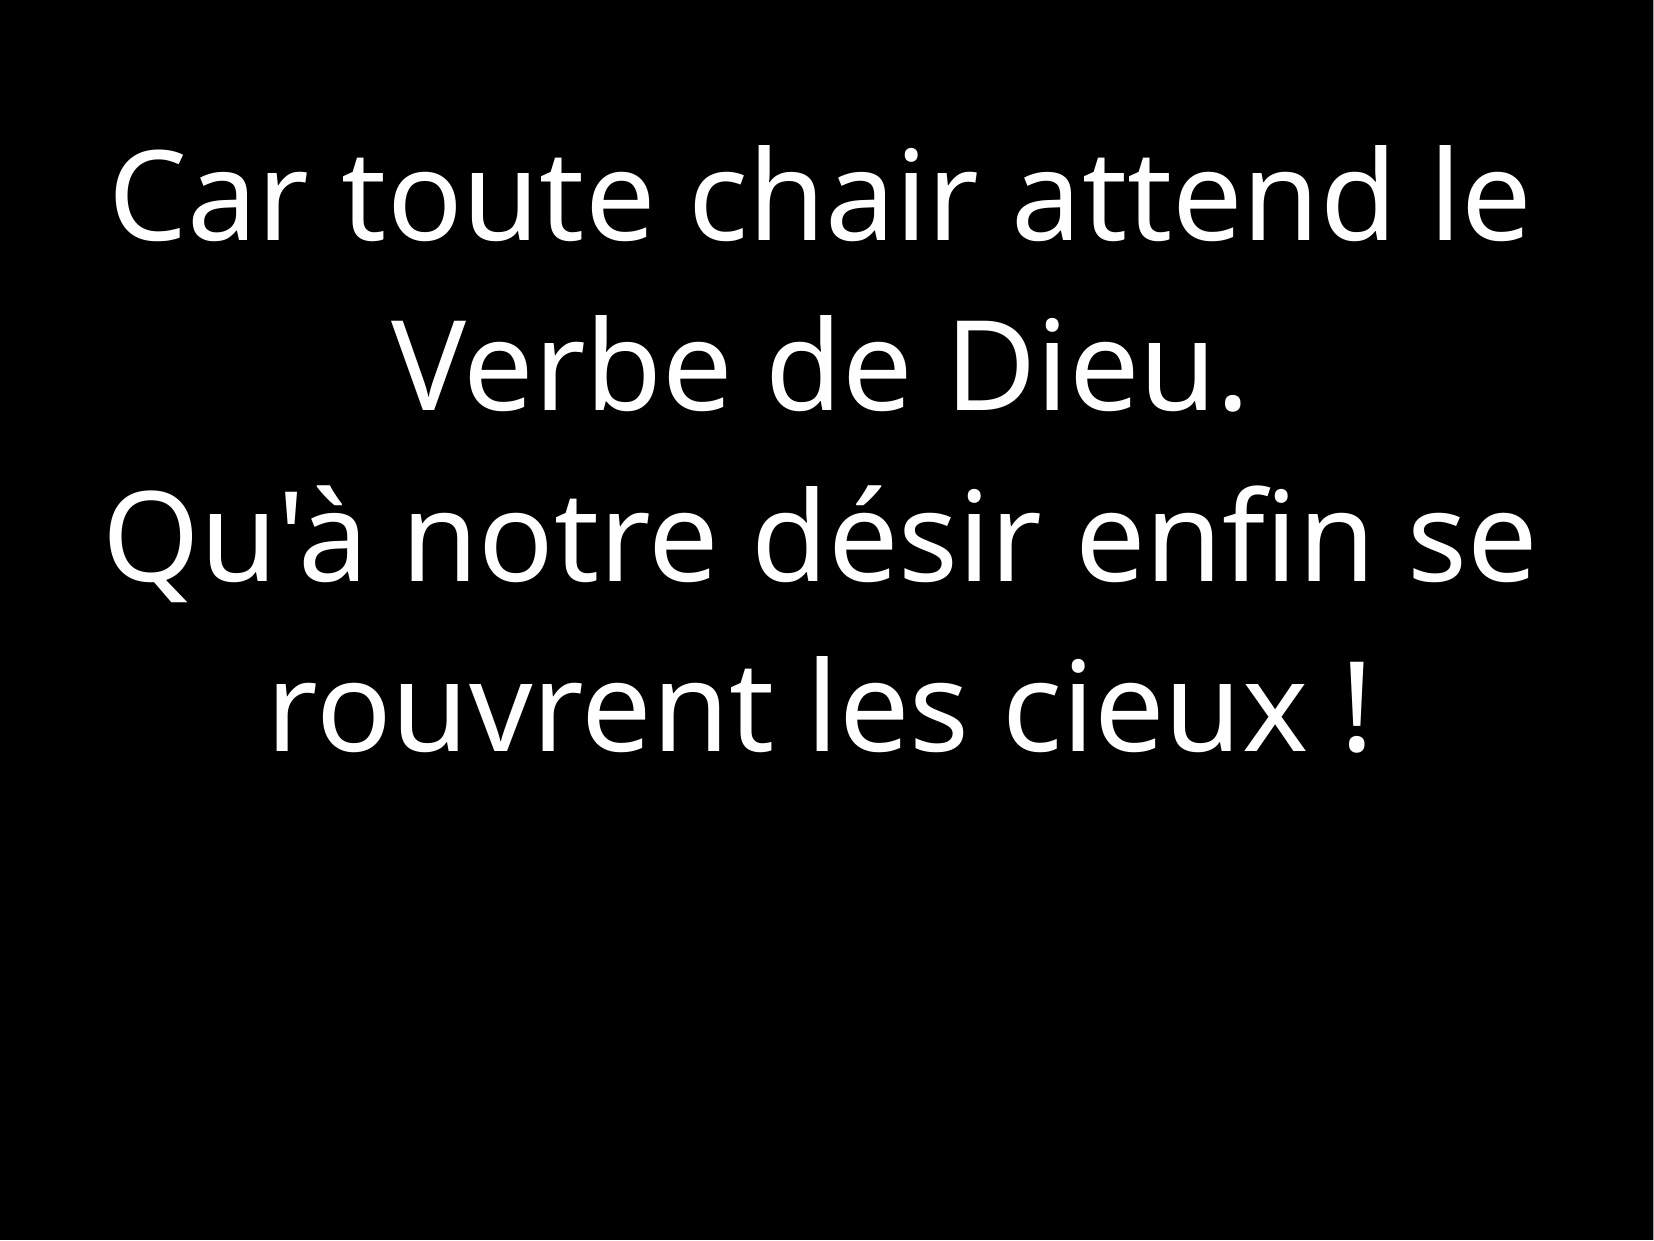

# Car toute chair attend le Verbe de Dieu.
Qu'à notre désir enfin se rouvrent les cieux !